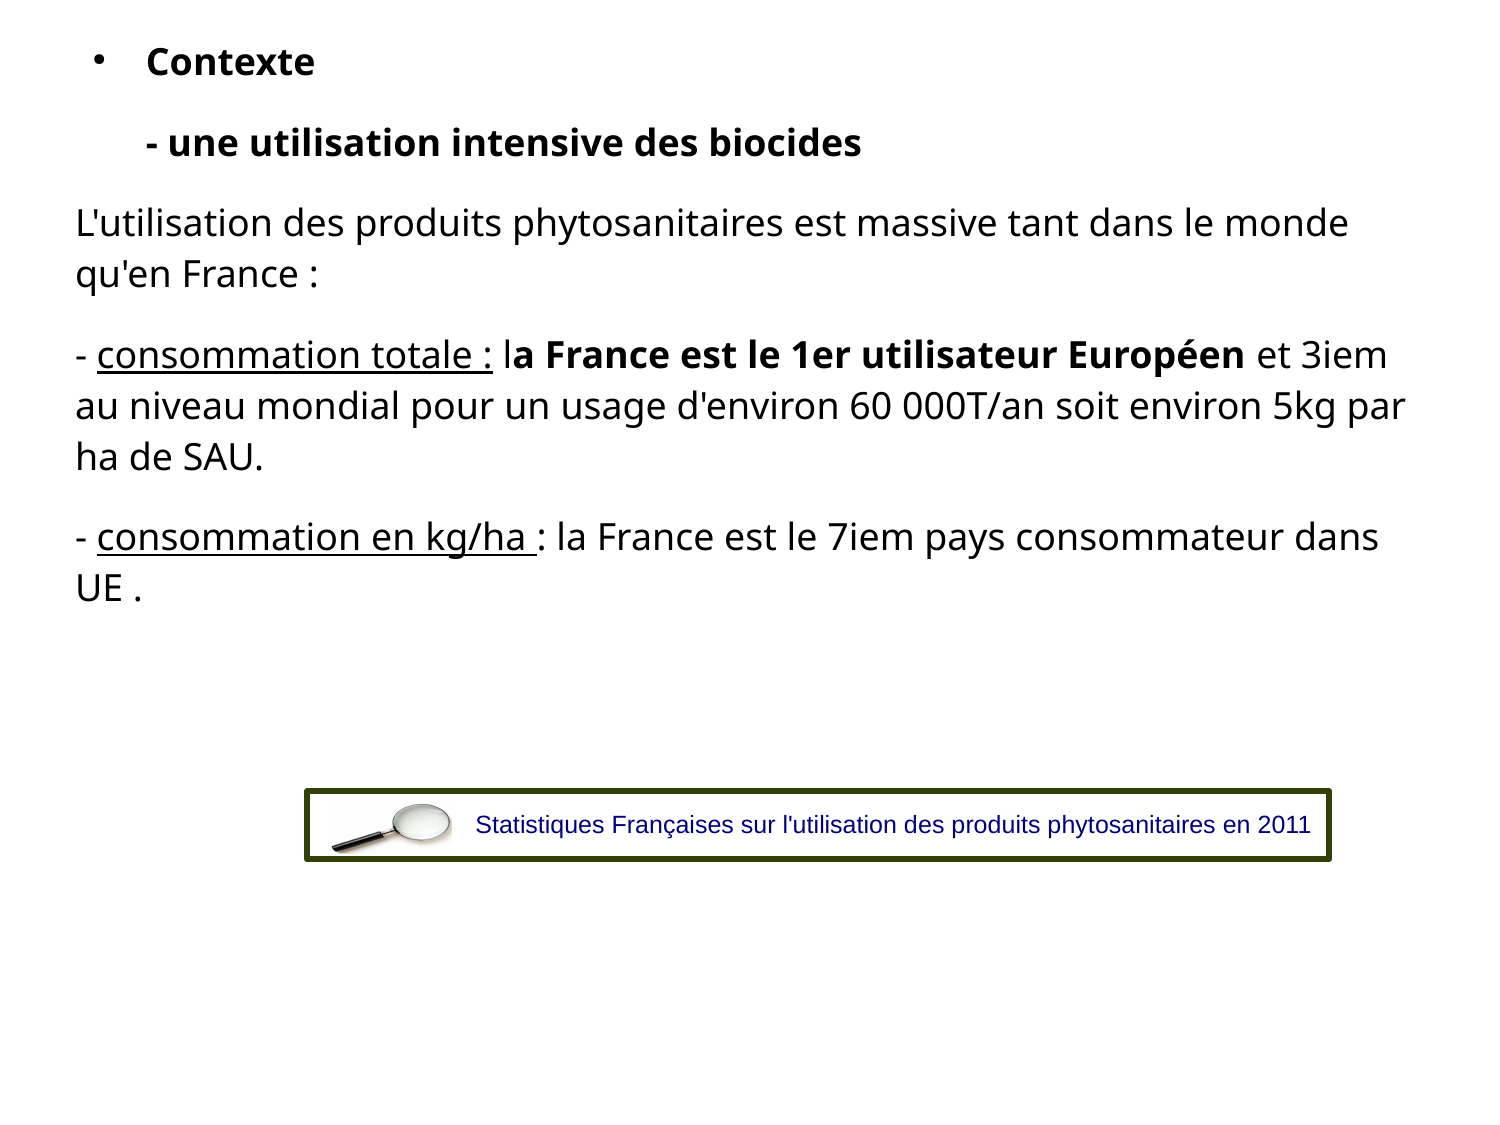

# Contexte
- une utilisation intensive des biocides
L'utilisation des produits phytosanitaires est massive tant dans le monde qu'en France :
- consommation totale : la France est le 1er utilisateur Européen et 3iem au niveau mondial pour un usage d'environ 60 000T/an soit environ 5kg par ha de SAU.
- consommation en kg/ha : la France est le 7iem pays consommateur dans UE .
Statistiques Françaises sur l'utilisation des produits phytosanitaires en 2011